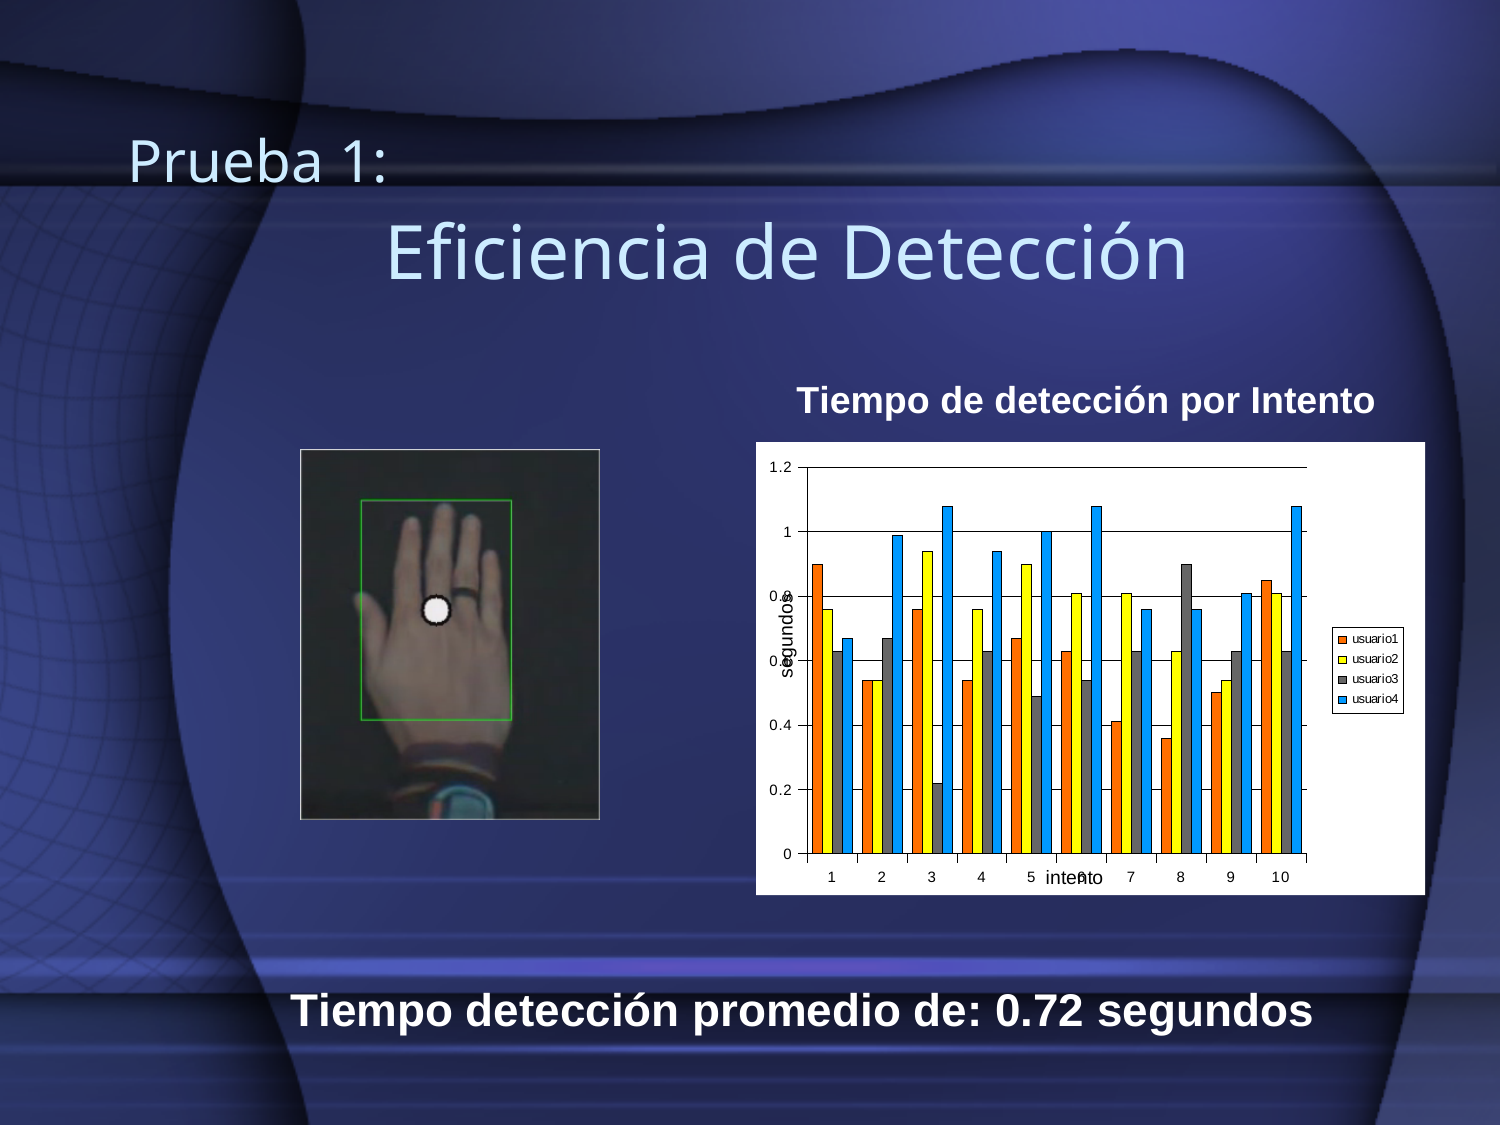

Prueba 1:
Eficiencia de Detección
Tiempo de detección por Intento
### Chart
| Category | usuario1 | usuario2 | usuario3 | usuario4 |
|---|---|---|---|---|
| 1 | 0.9 | 0.76 | 0.63 | 0.67 |
| 2 | 0.54 | 0.54 | 0.67 | 0.99 |
| 3 | 0.76 | 0.94 | 0.22 | 1.08 |
| 4 | 0.54 | 0.76 | 0.63 | 0.94 |
| 5 | 0.67 | 0.9 | 0.49 | 1.0 |
| 6 | 0.63 | 0.81 | 0.54 | 1.08 |
| 7 | 0.41 | 0.81 | 0.63 | 0.76 |
| 8 | 0.36 | 0.63 | 0.9 | 0.76 |
| 9 | 0.5 | 0.54 | 0.63 | 0.81 |
| 10 | 0.85 | 0.81 | 0.63 | 1.08 |
 Tiempo detección promedio de: 0.72 segundos